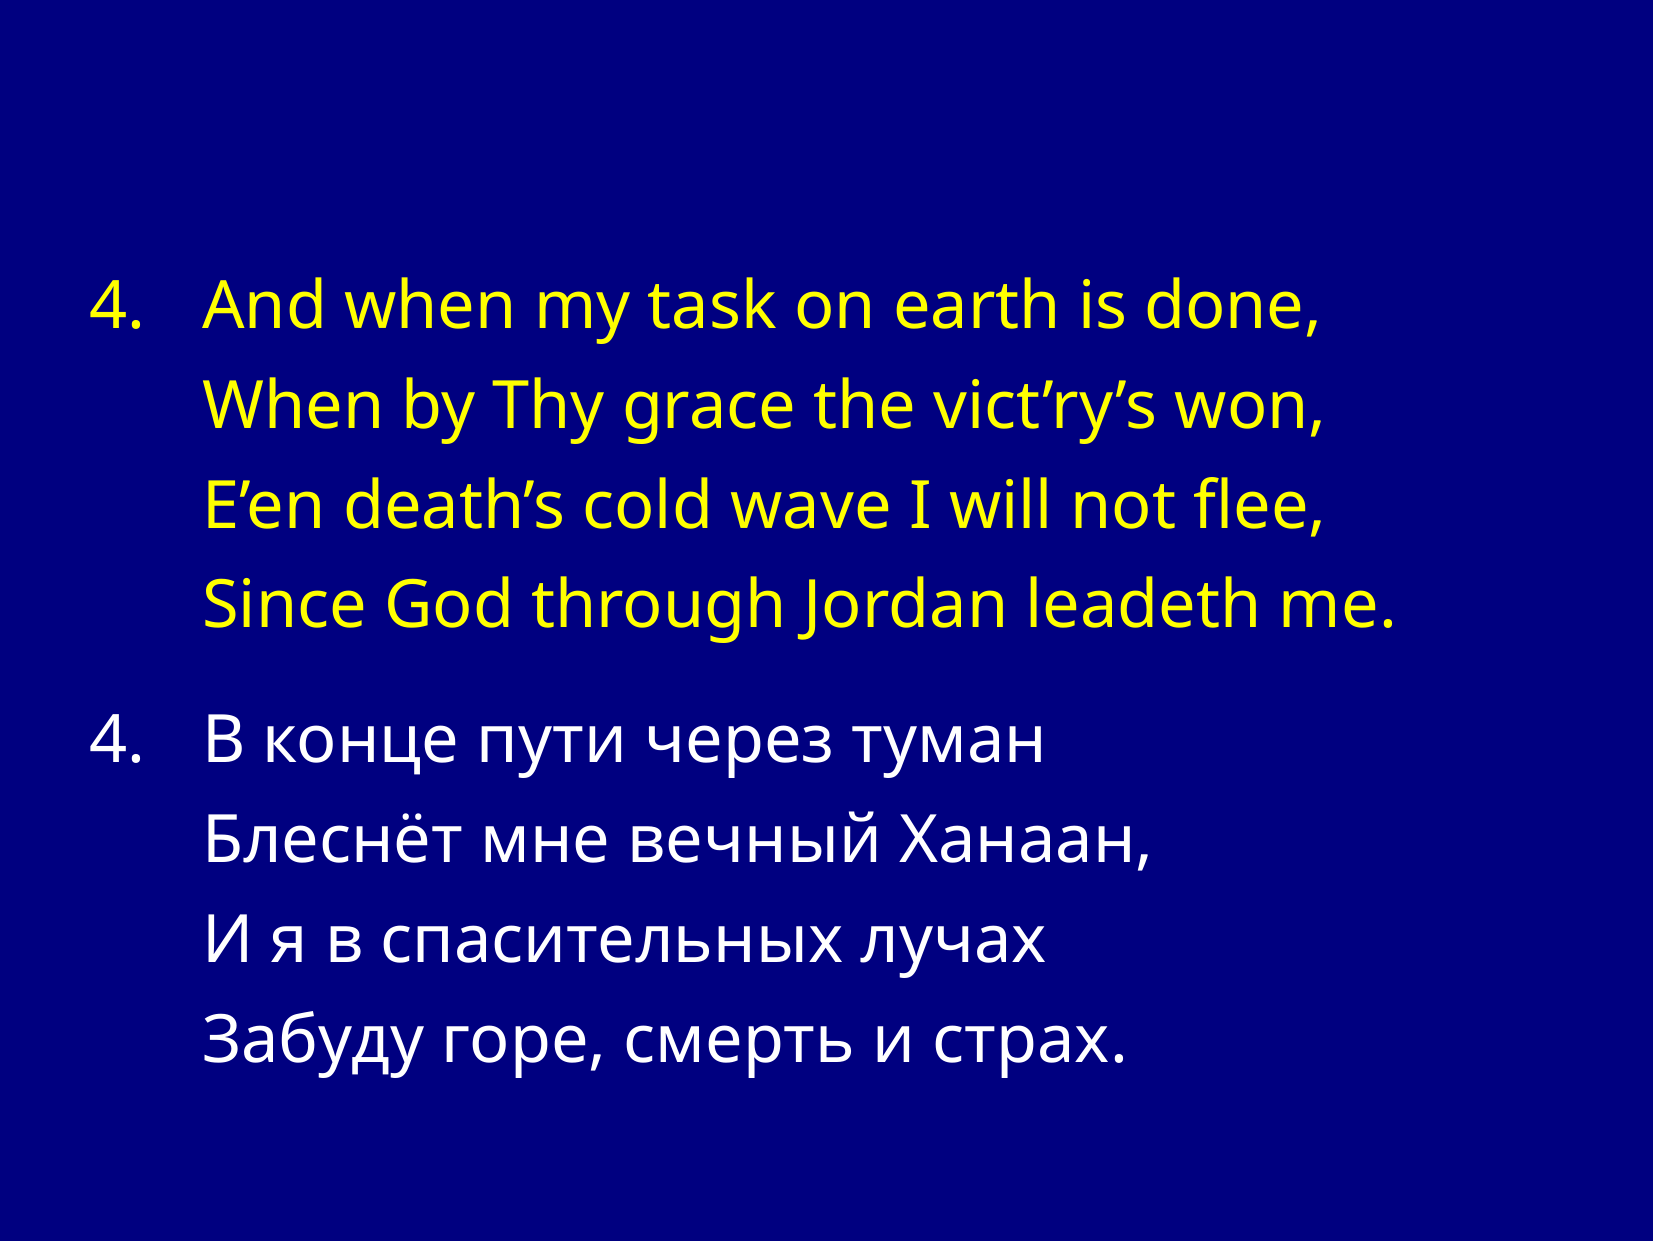

4.	And when my task on earth is done,
	When by Thy grace the vict’ry’s won,
	E’en death’s cold wave I will not flee,
	Since God through Jordan leadeth me.
4.	В конце пути через туман
	Блеснёт мне вечный Ханаан,
	И я в спасительных лучах
	Забуду горе, смерть и страх.